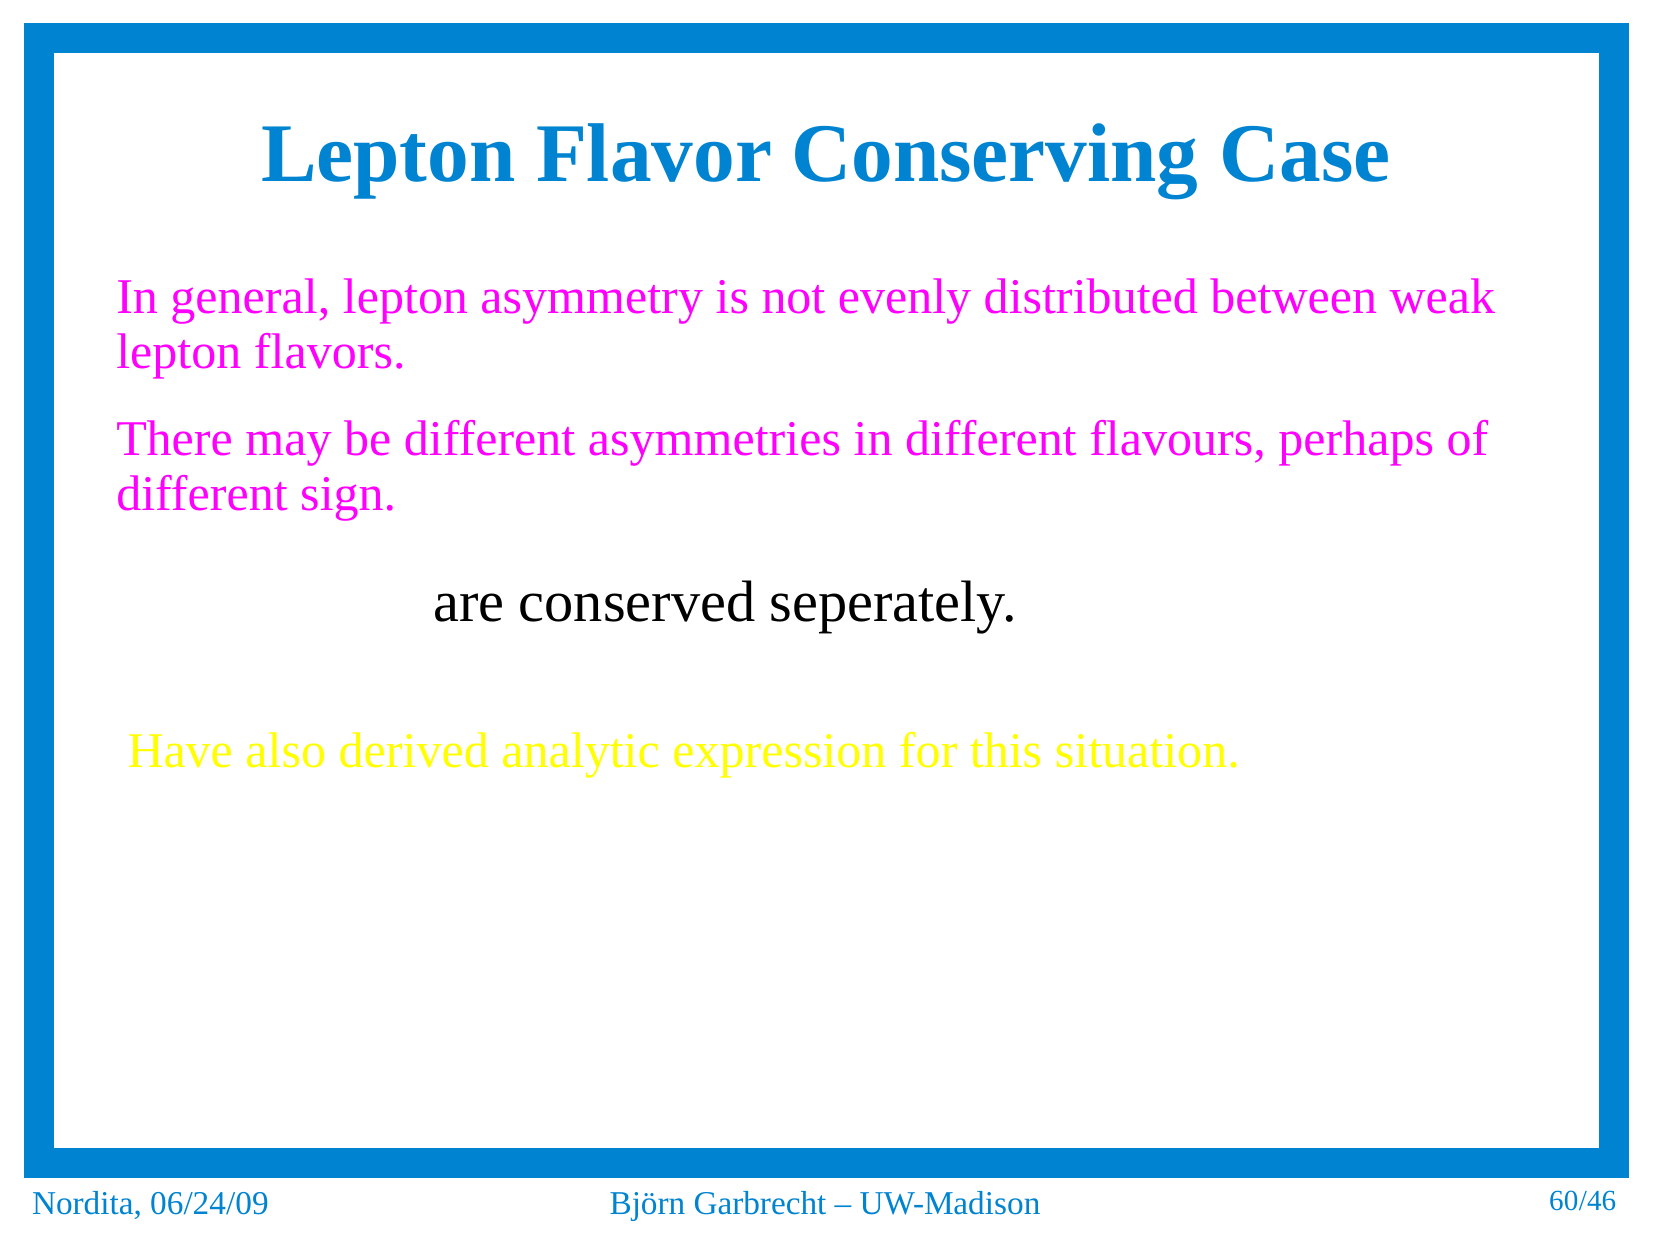

# Lepton Flavor Conserving Case
In general, lepton asymmetry is not evenly distributed between weak lepton flavors.
There may be different asymmetries in different flavours, perhaps of different sign.
are conserved seperately.
Have also derived analytic expression for this situation.
Björn Garbrecht – UW-Madison
60